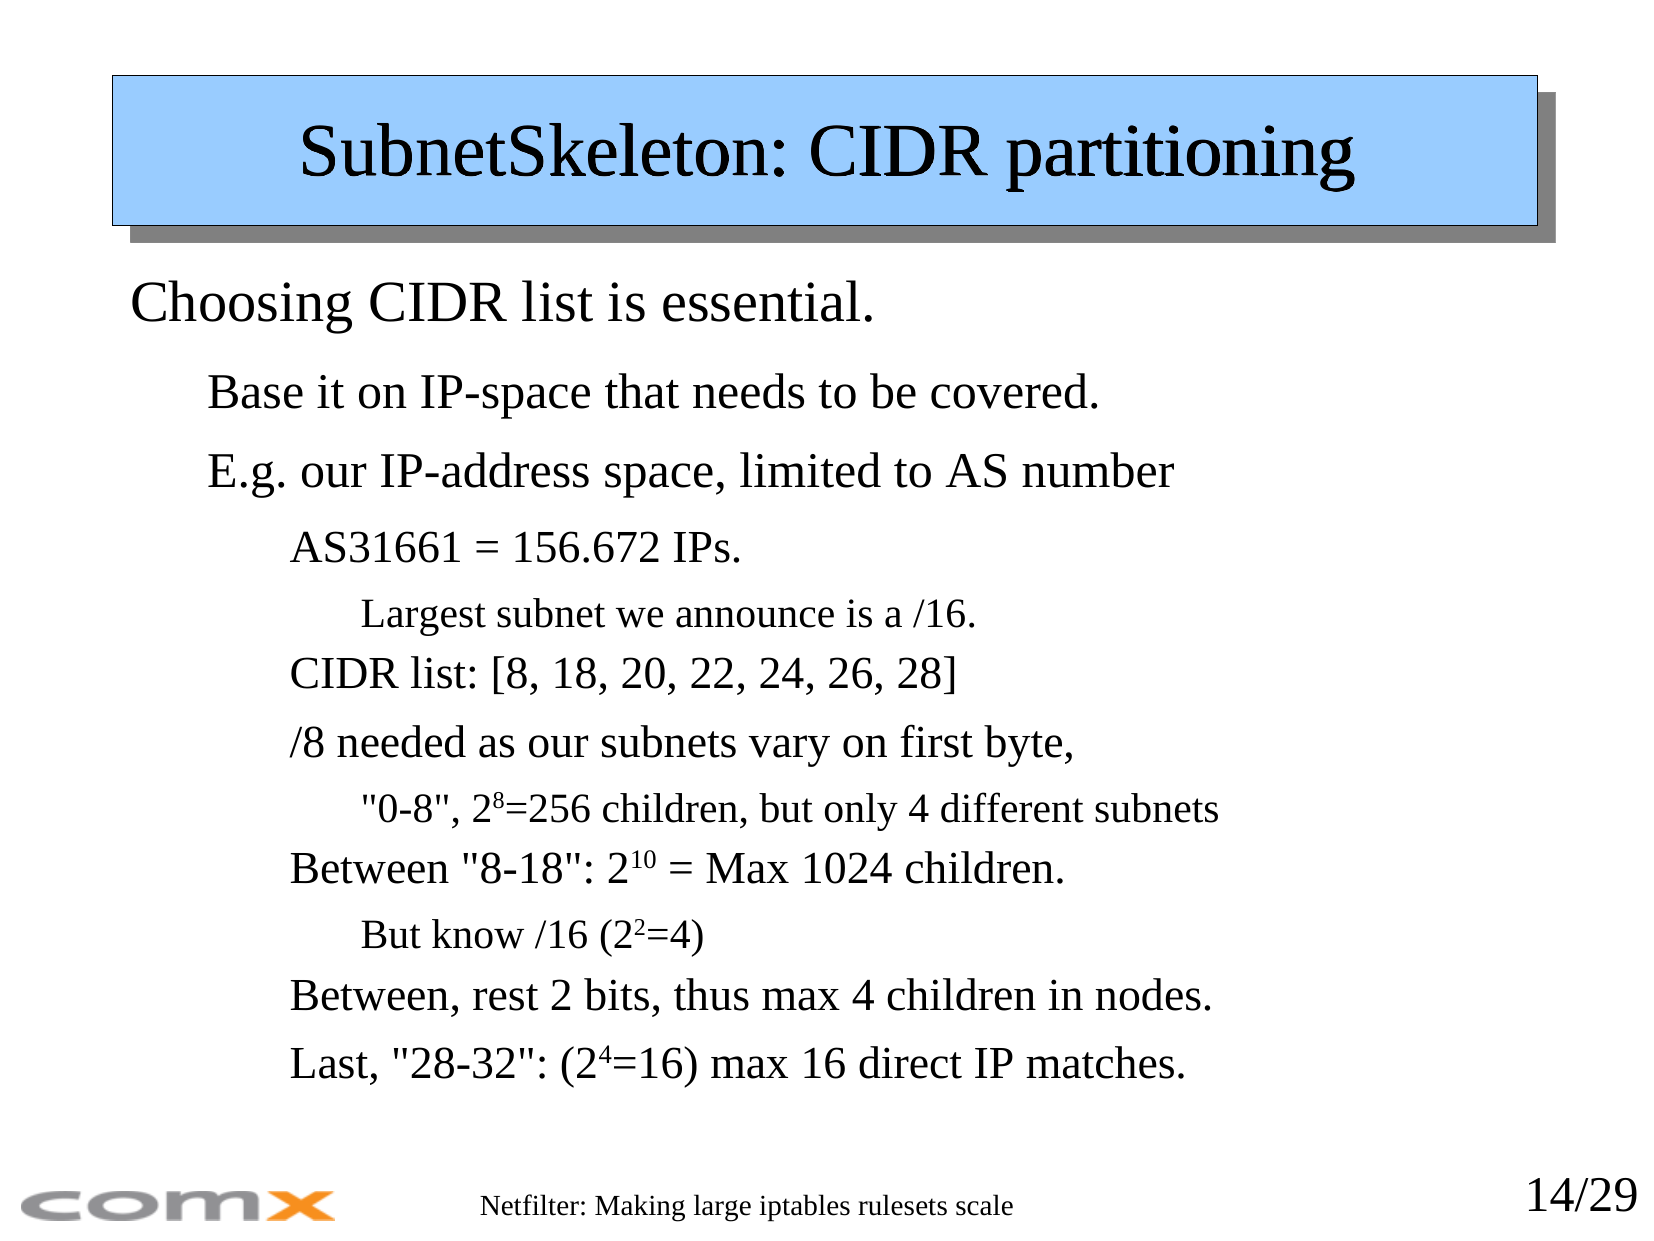

# SubnetSkeleton: CIDR partitioning
Choosing CIDR list is essential.
Base it on IP-space that needs to be covered.
E.g. our IP-address space, limited to AS number
AS31661 = 156.672 IPs.
Largest subnet we announce is a /16.
CIDR list: [8, 18, 20, 22, 24, 26, 28]
/8 needed as our subnets vary on first byte,
"0-8", 28=256 children, but only 4 different subnets
Between "8-18": 210 = Max 1024 children.
But know /16 (22=4)
Between, rest 2 bits, thus max 4 children in nodes.
Last, "28-32": (24=16) max 16 direct IP matches.